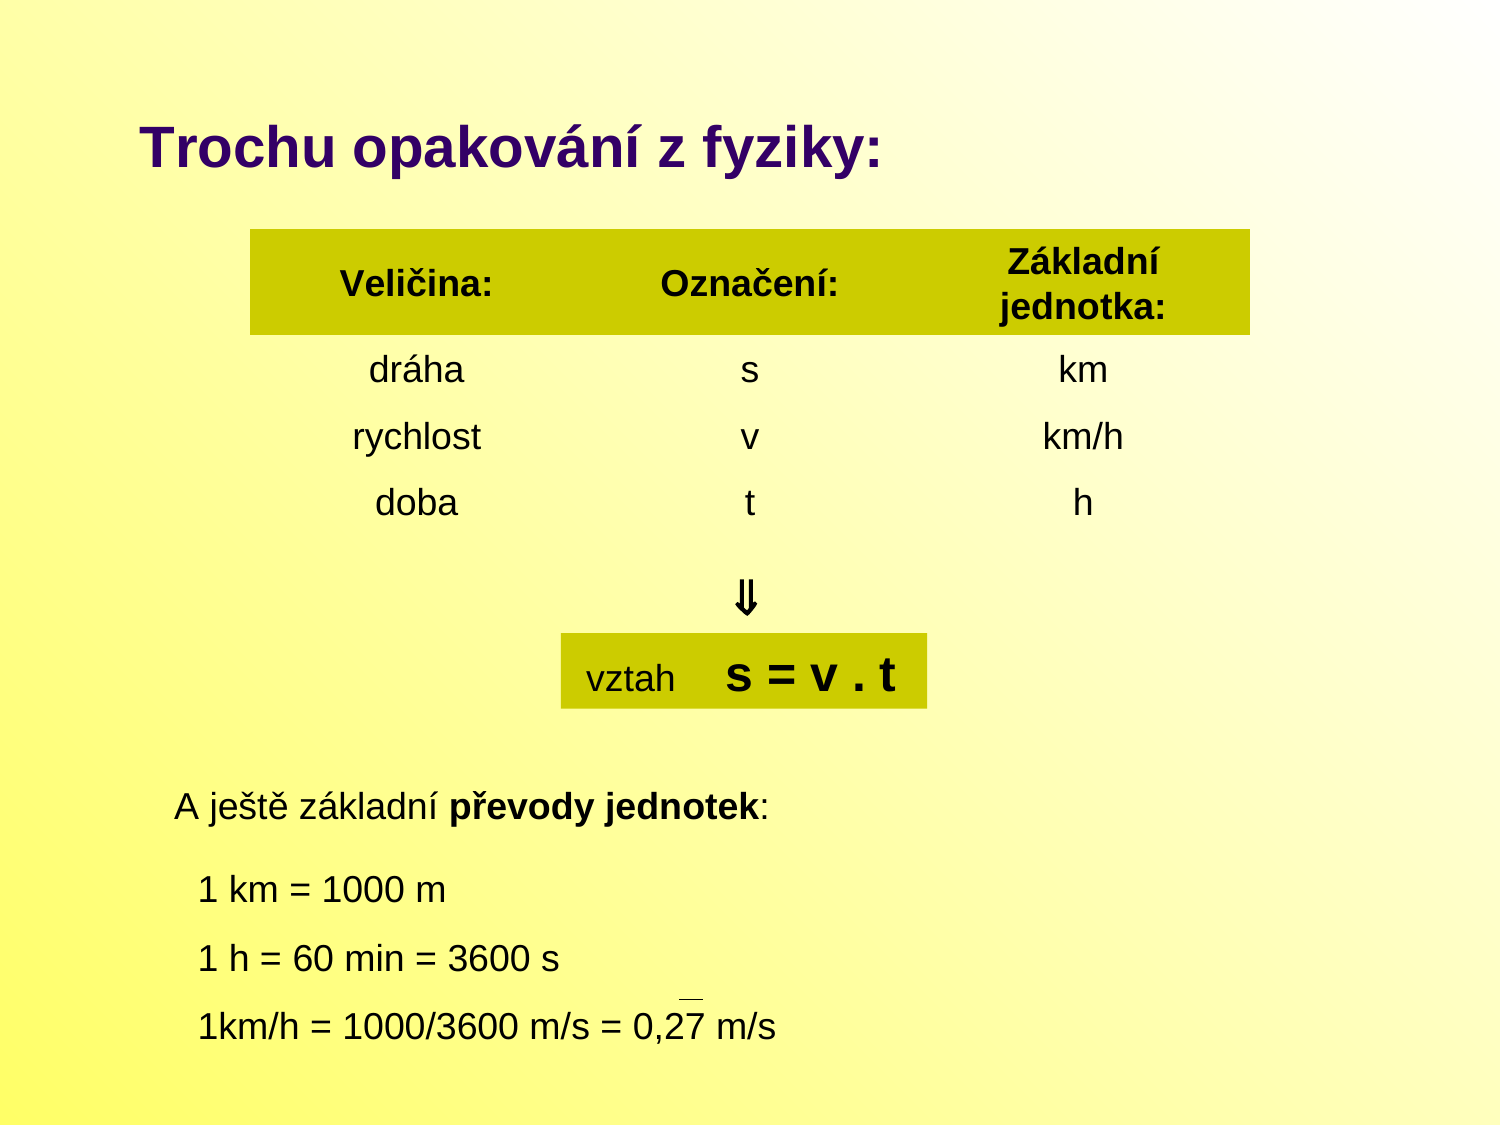

Trochu opakování z fyziky:
| Veličina: | Označení: | Základní jednotka: |
| --- | --- | --- |
| dráha | s | km |
| rychlost | v | km/h |
| doba | t | h |

 vztah 	s = v . t
A ještě základní převody jednotek:
1 km = 1000 m
1 h = 60 min = 3600 s
1km/h = 1000/3600 m/s = 0,27 m/s